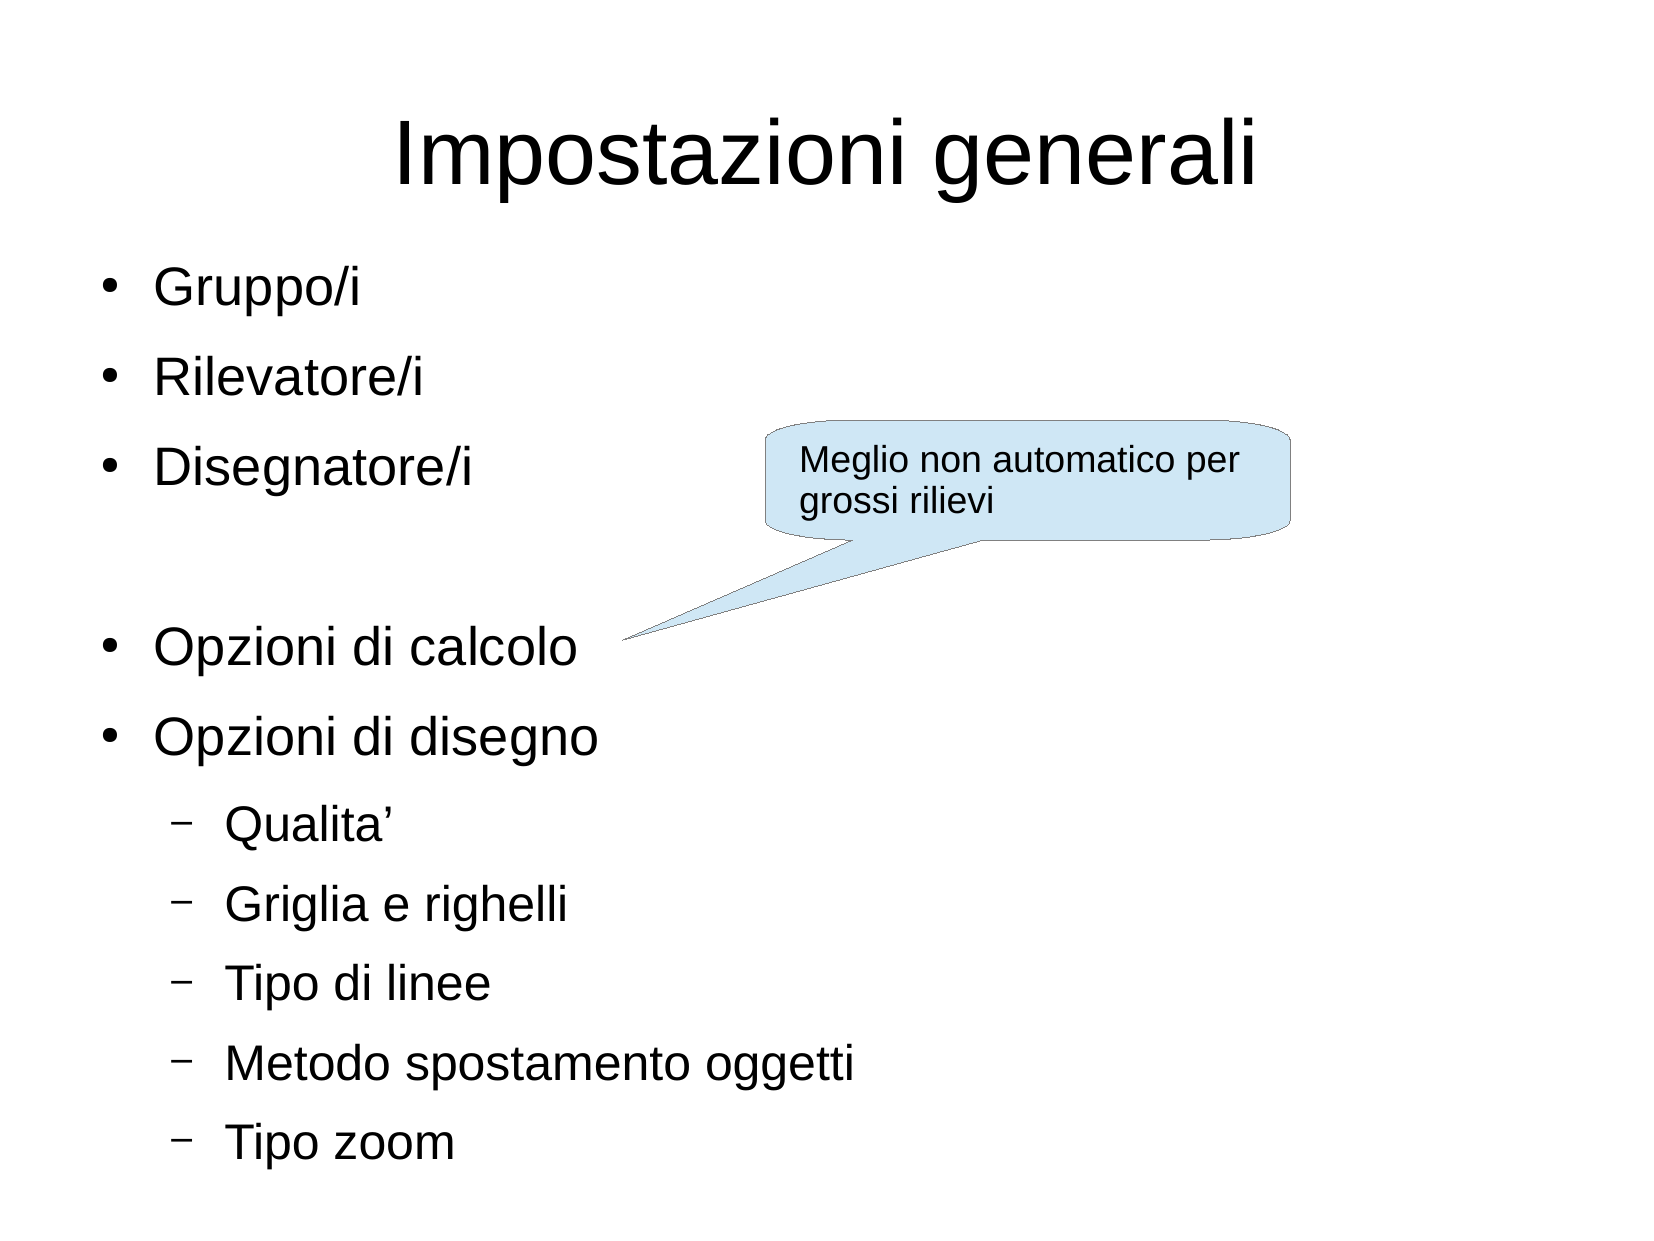

# Impostazioni generali
Gruppo/i
Rilevatore/i
Disegnatore/i
Opzioni di calcolo
Opzioni di disegno
Qualita’
Griglia e righelli
Tipo di linee
Metodo spostamento oggetti
Tipo zoom
Meglio non automatico per
grossi rilievi